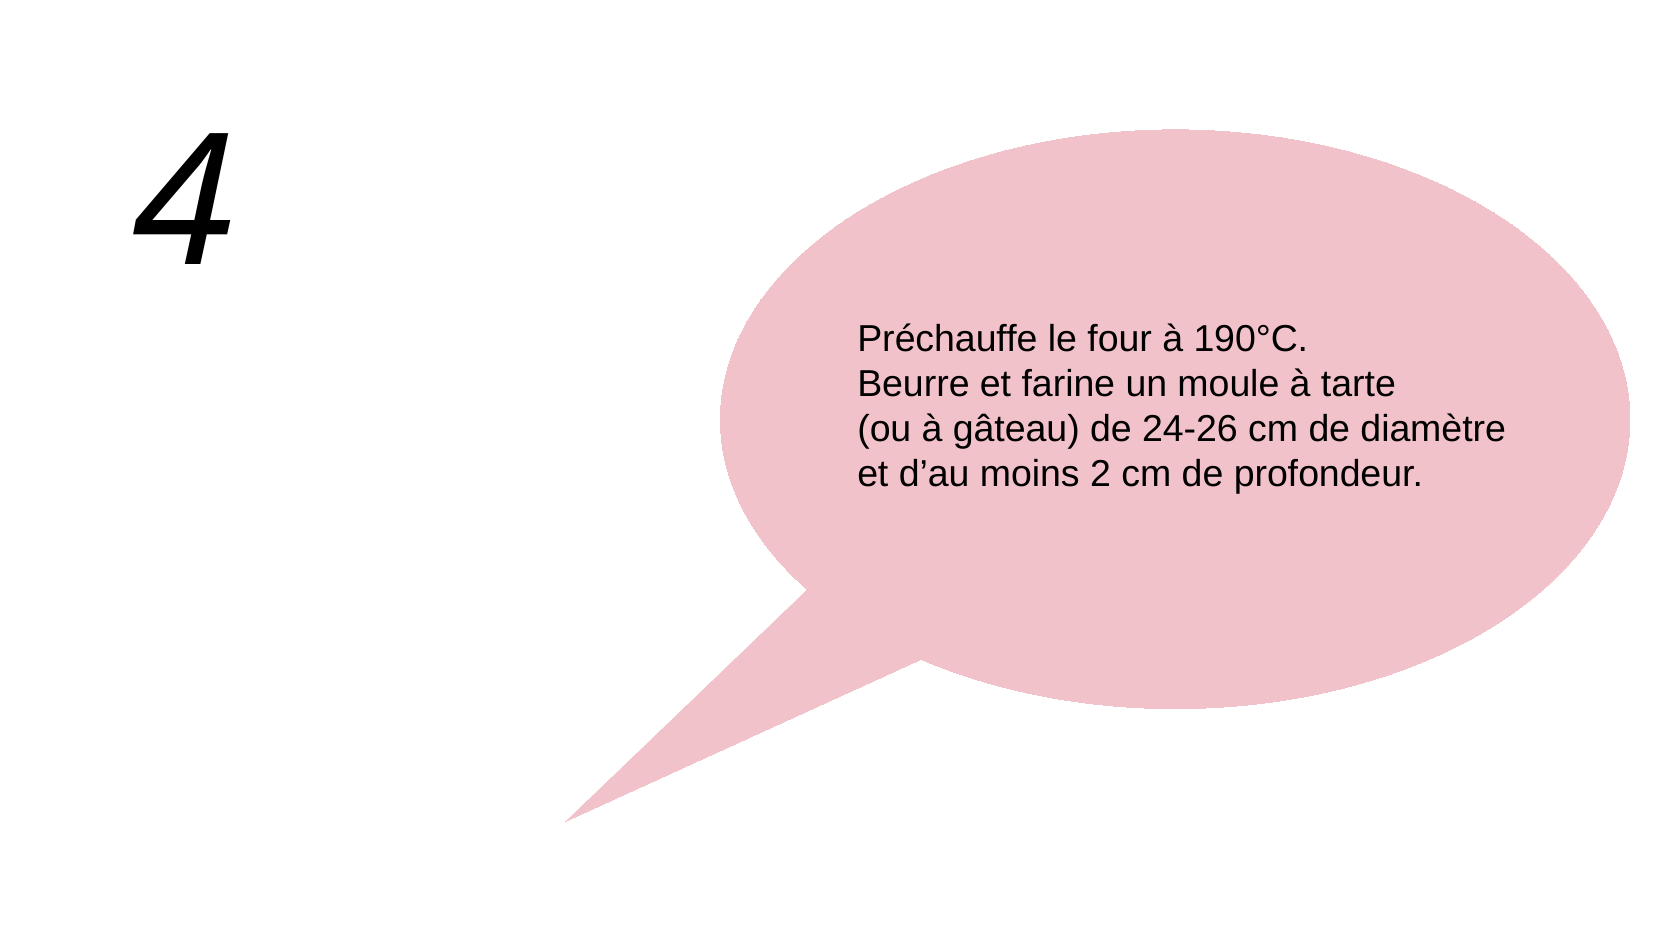

4
Préchauffe le four à 190°C.
Beurre et farine un moule à tarte
(ou à gâteau) de 24-26 cm de diamètre
et d’au moins 2 cm de profondeur.